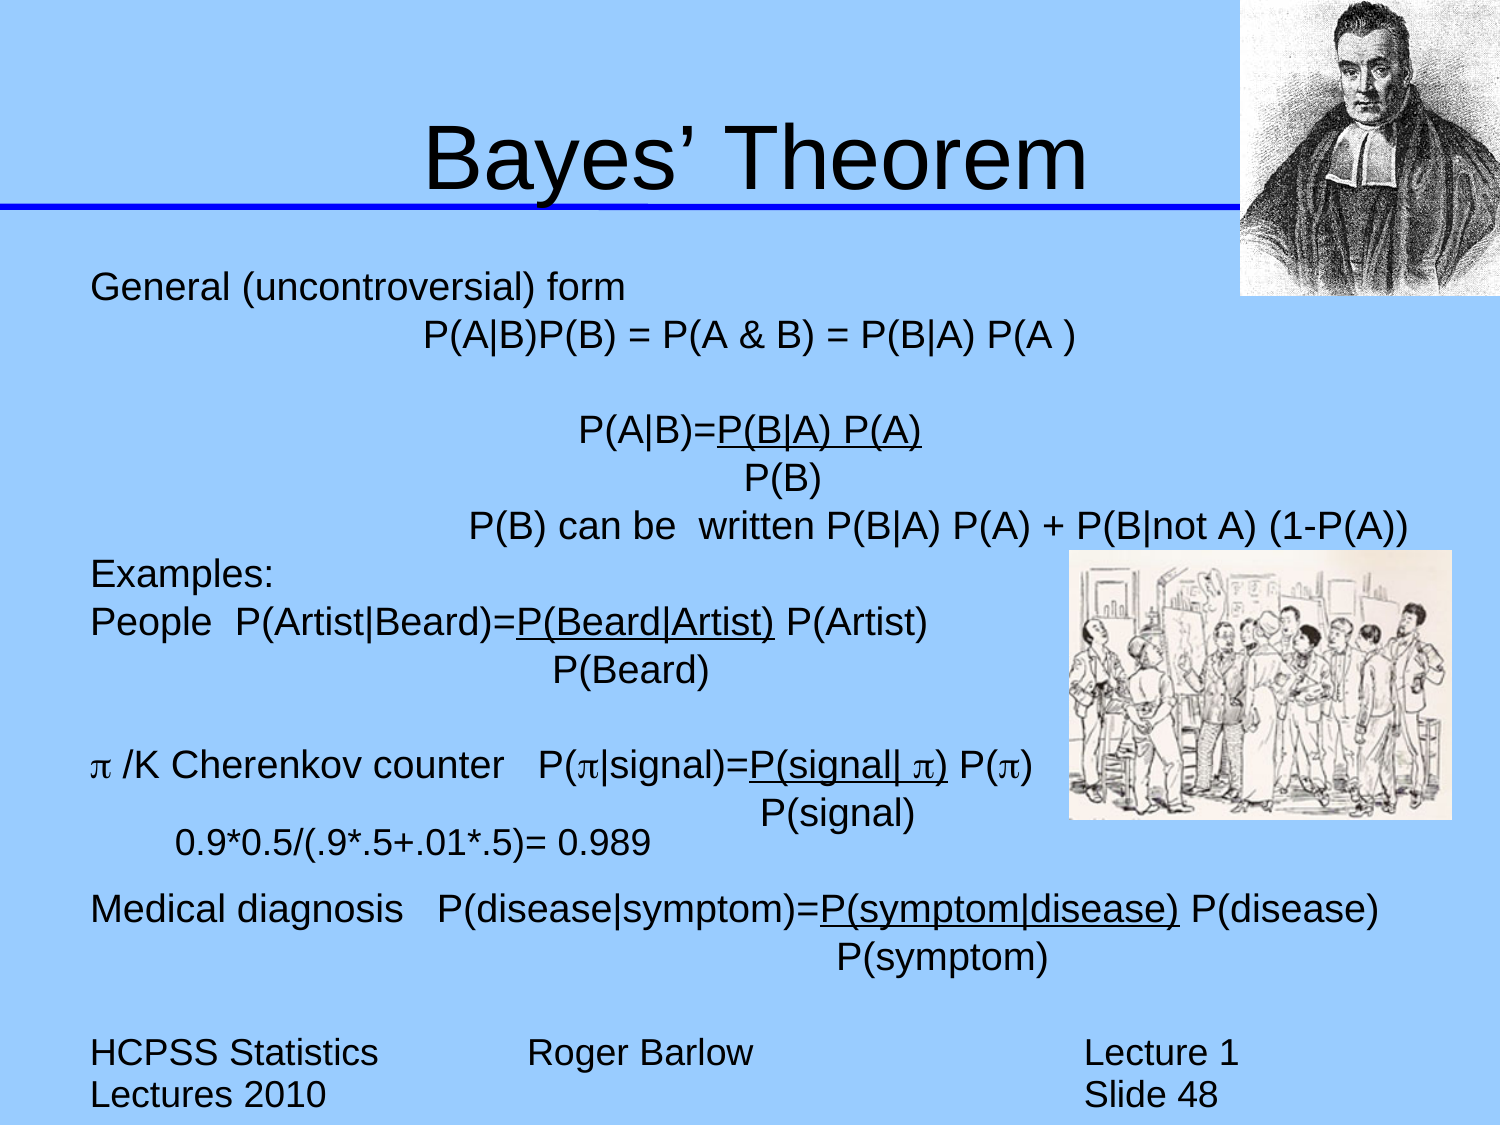

# Bayes’ Theorem
General (uncontroversial) form
P(A|B)P(B) = P(A & B) = P(B|A) P(A )
P(A|B)=P(B|A) P(A)
 P(B)
P(B) can be written P(B|A) P(A) + P(B|not A) (1-P(A))
Examples:
People P(Artist|Beard)=P(Beard|Artist) P(Artist)
 P(Beard)
 /K Cherenkov counter P(|signal)=P(signal| ) P()
 P(signal)
Medical diagnosis P(disease|symptom)=P(symptom|disease) P(disease)
 P(symptom)
0.9*0.5/(.9*.5+.01*.5)= 0.989
48